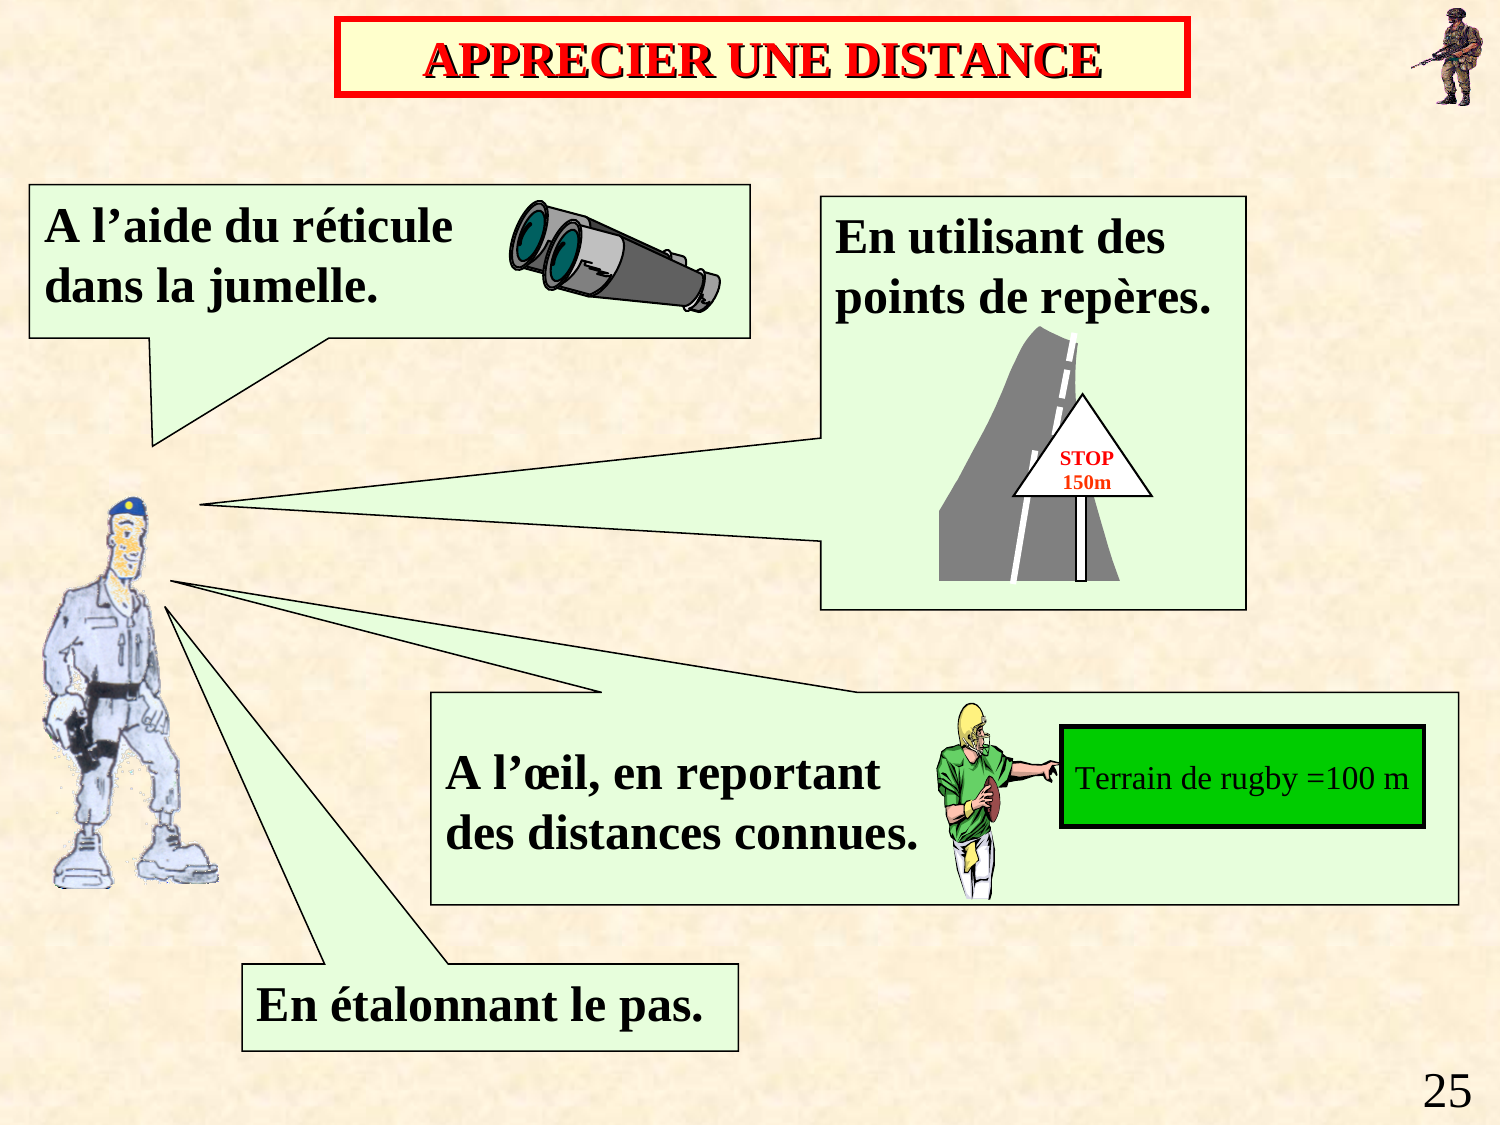

APPRECIER UNE DISTANCE
A l’aide du réticule
dans la jumelle.
En utilisant des
points de repères.
STOP
150m
A l’œil, en reportant
des distances connues.
Terrain de rugby =100 m
En étalonnant le pas.
25